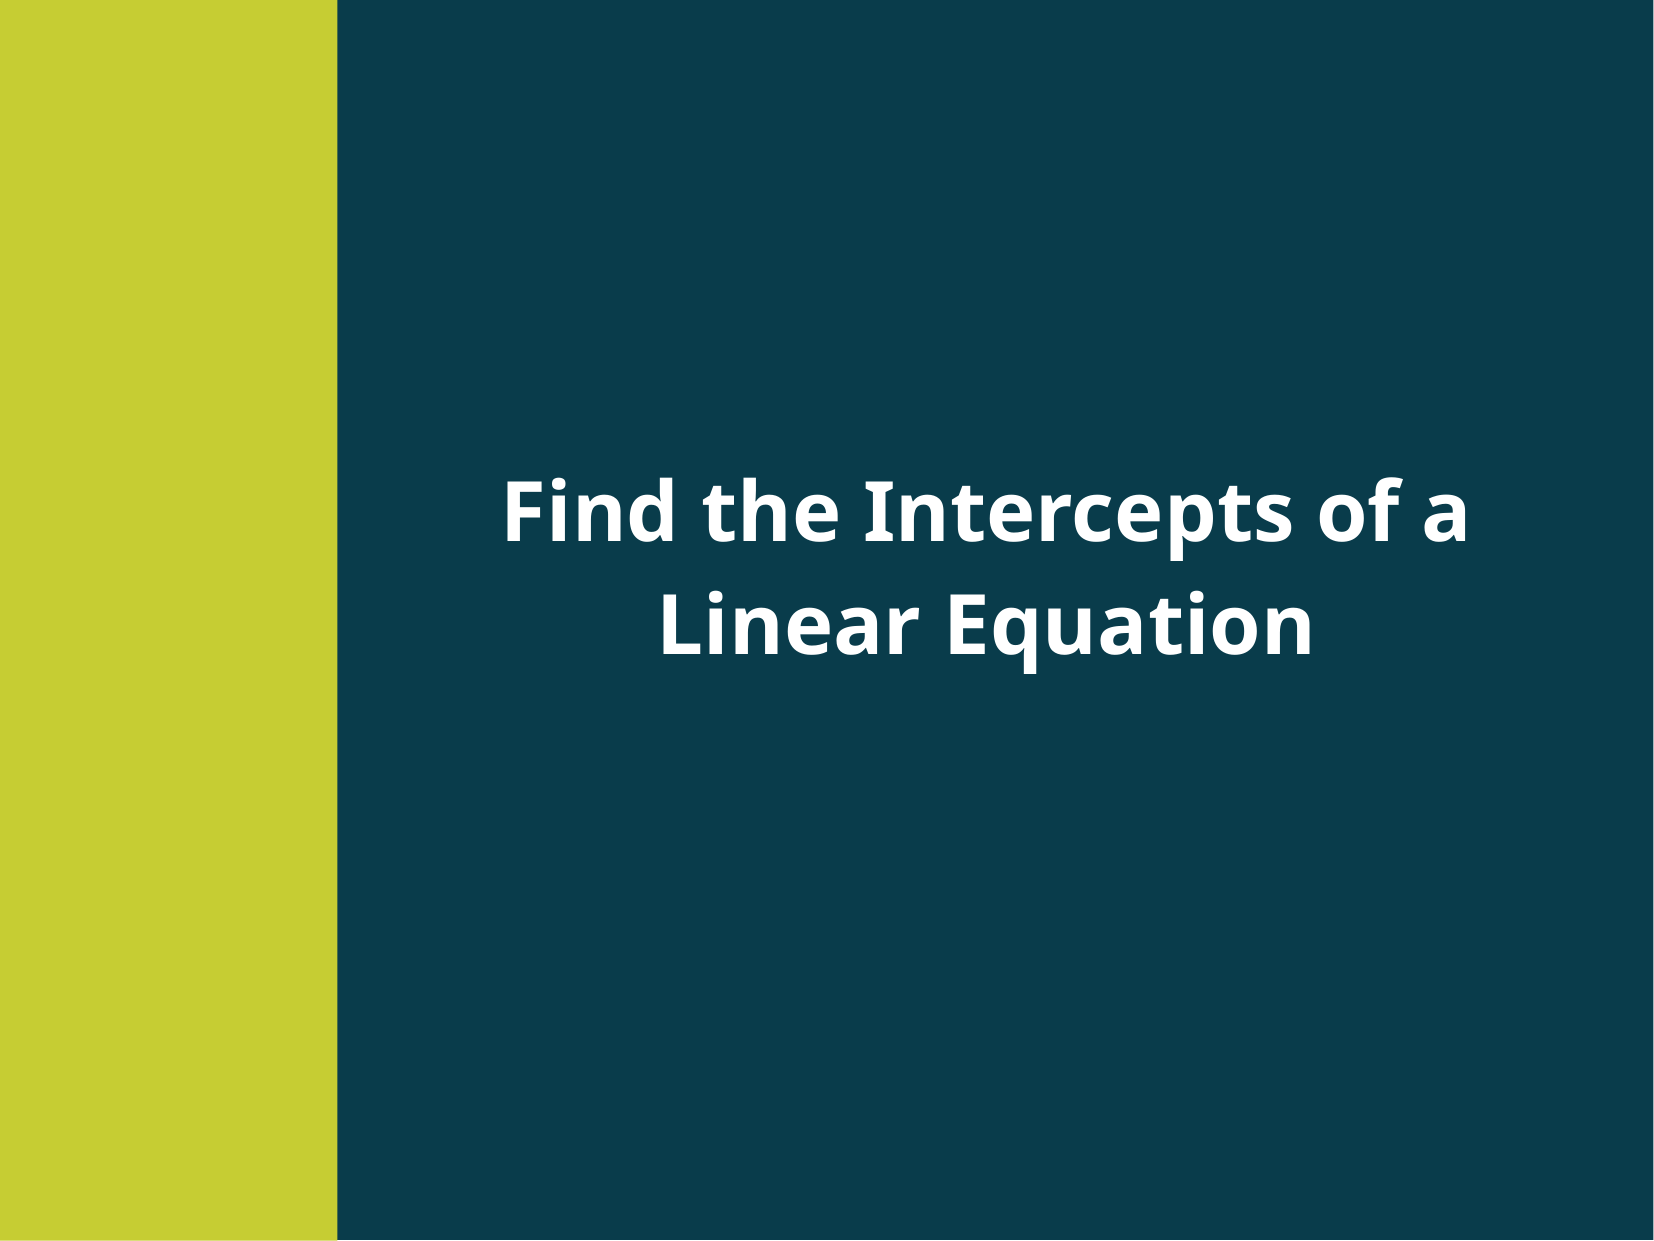

# Find the Intercepts of a Linear Equation